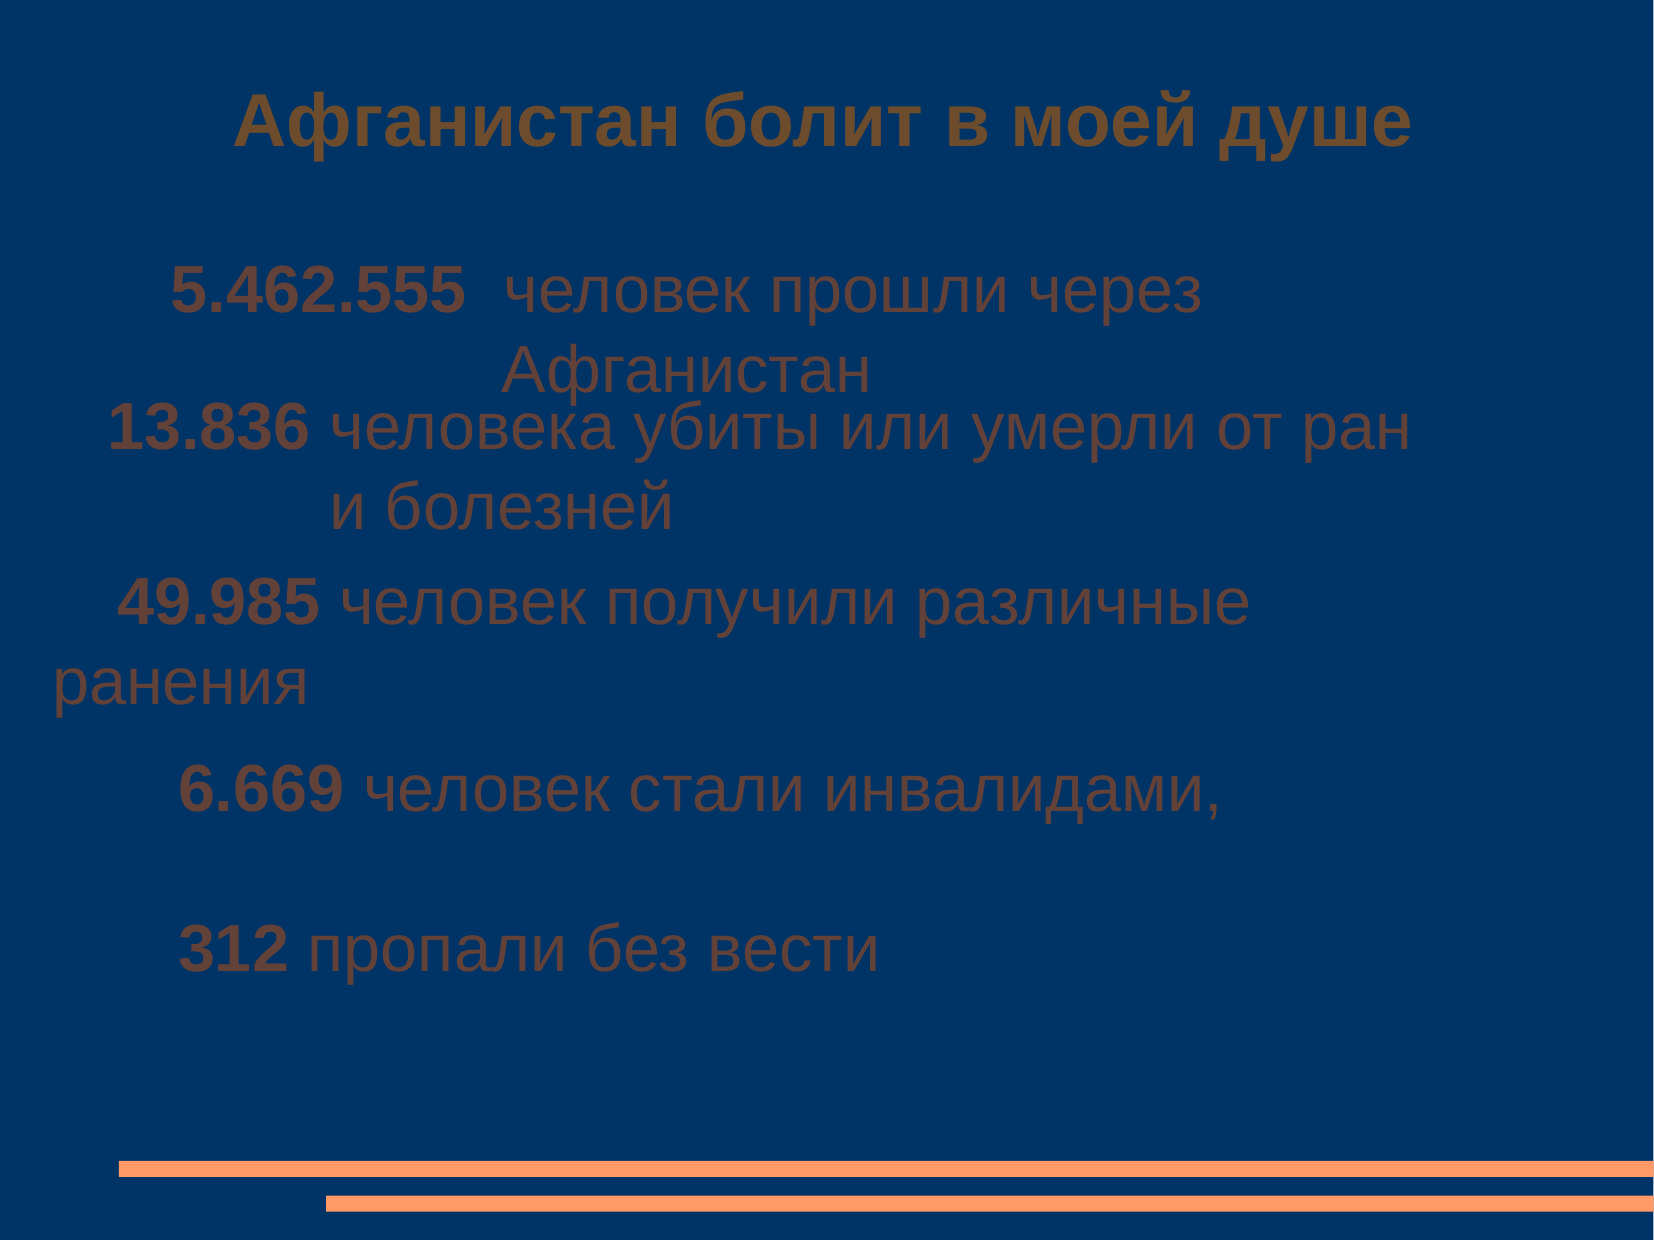

#
Афганистан болит в моей душе
5.462.555 человек прошли через Афганистан
 13.836 человека убиты или умерли от ран
 и болезней
 49.985 человек получили различные ранения
 6.669 человек стали инвалидами,
 312 пропали без вести